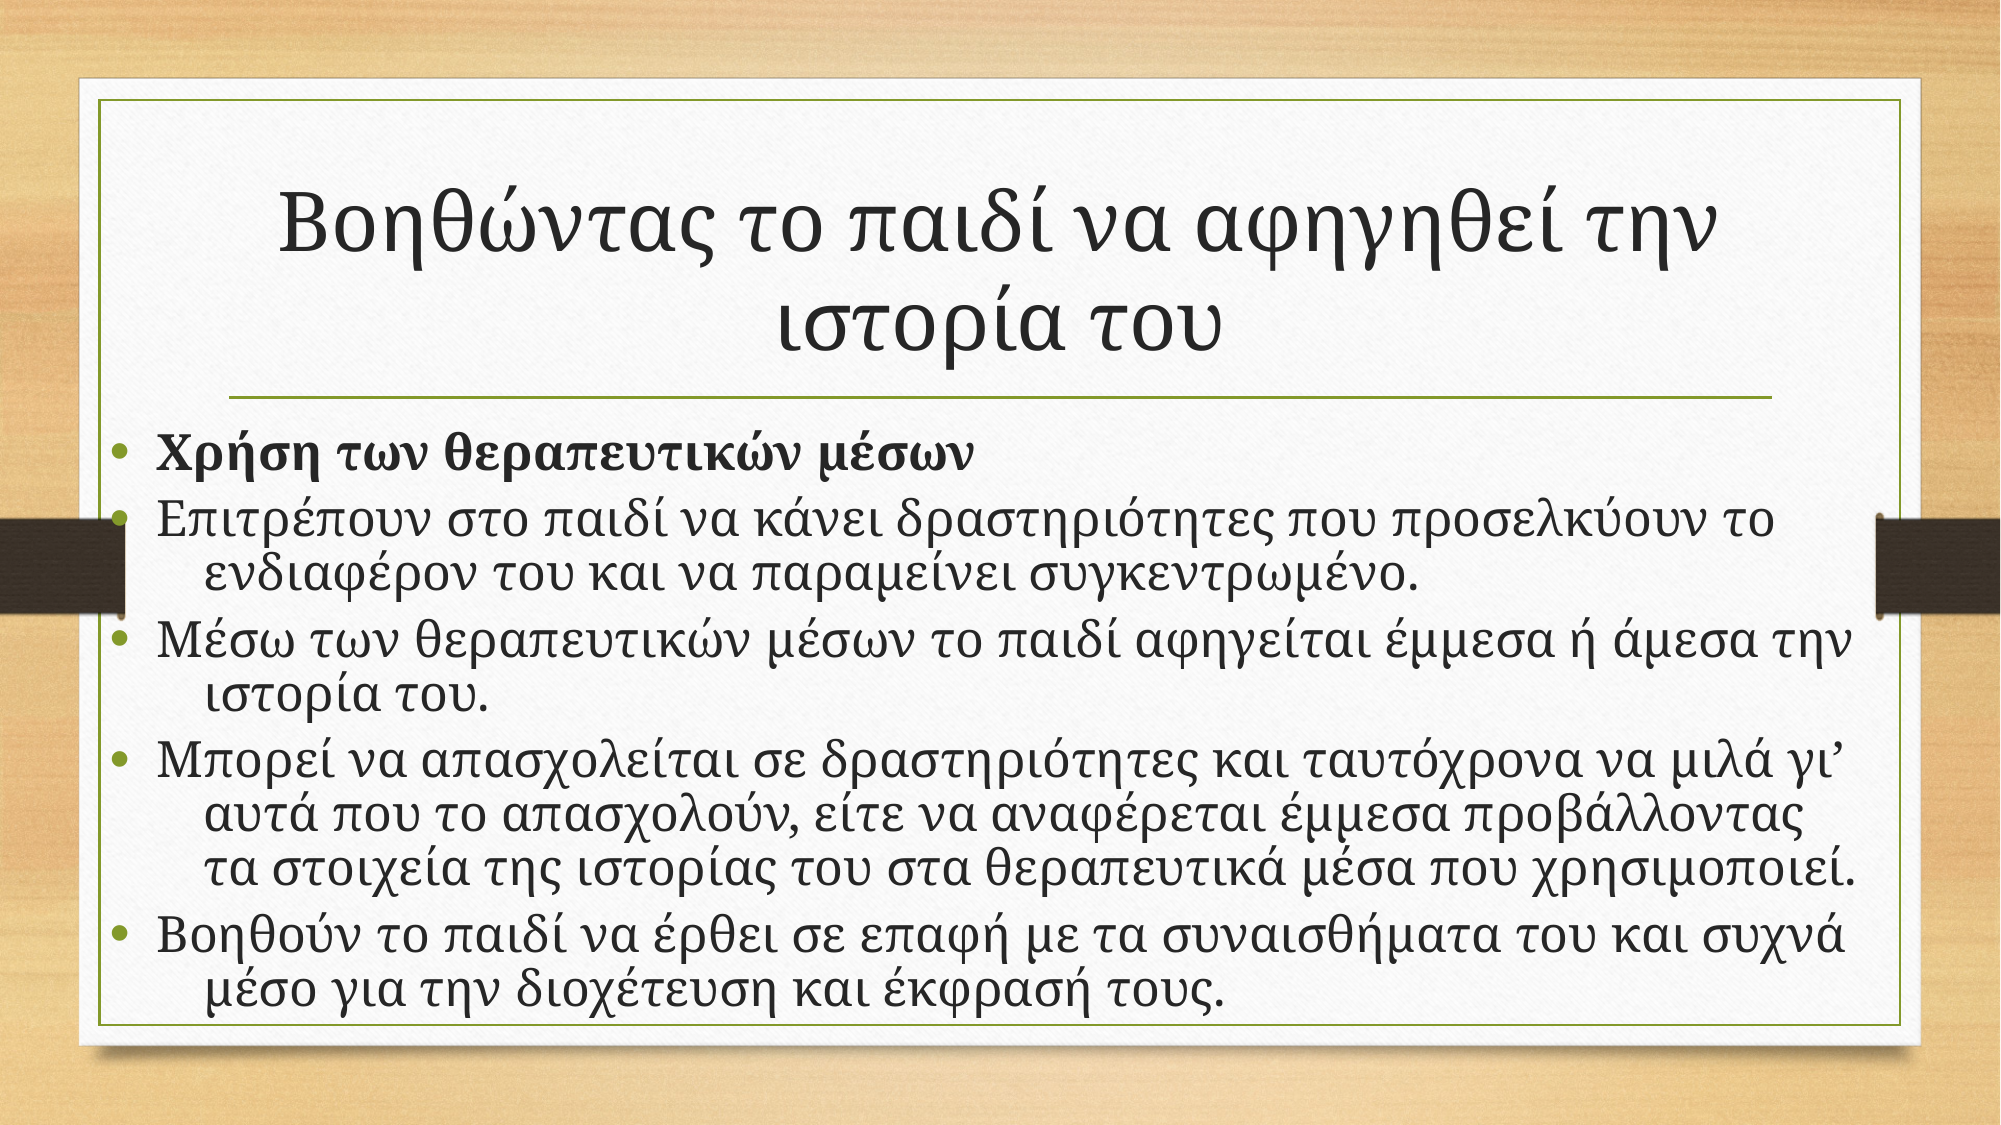

# Βοηθώντας το παιδί να αφηγηθεί την ιστορία του
Χρήση των θεραπευτικών μέσων
Επιτρέπουν στο παιδί να κάνει δραστηριότητες που προσελκύουν το ενδιαφέρον του και να παραμείνει συγκεντρωμένο.
Μέσω των θεραπευτικών μέσων το παιδί αφηγείται έμμεσα ή άμεσα την ιστορία του.
Μπορεί να απασχολείται σε δραστηριότητες και ταυτόχρονα να μιλά γι’ αυτά που το απασχολούν, είτε να αναφέρεται έμμεσα προβάλλοντας τα στοιχεία της ιστορίας του στα θεραπευτικά μέσα που χρησιμοποιεί.
Βοηθούν το παιδί να έρθει σε επαφή με τα συναισθήματα του και συχνά μέσο για την διοχέτευση και έκφρασή τους.